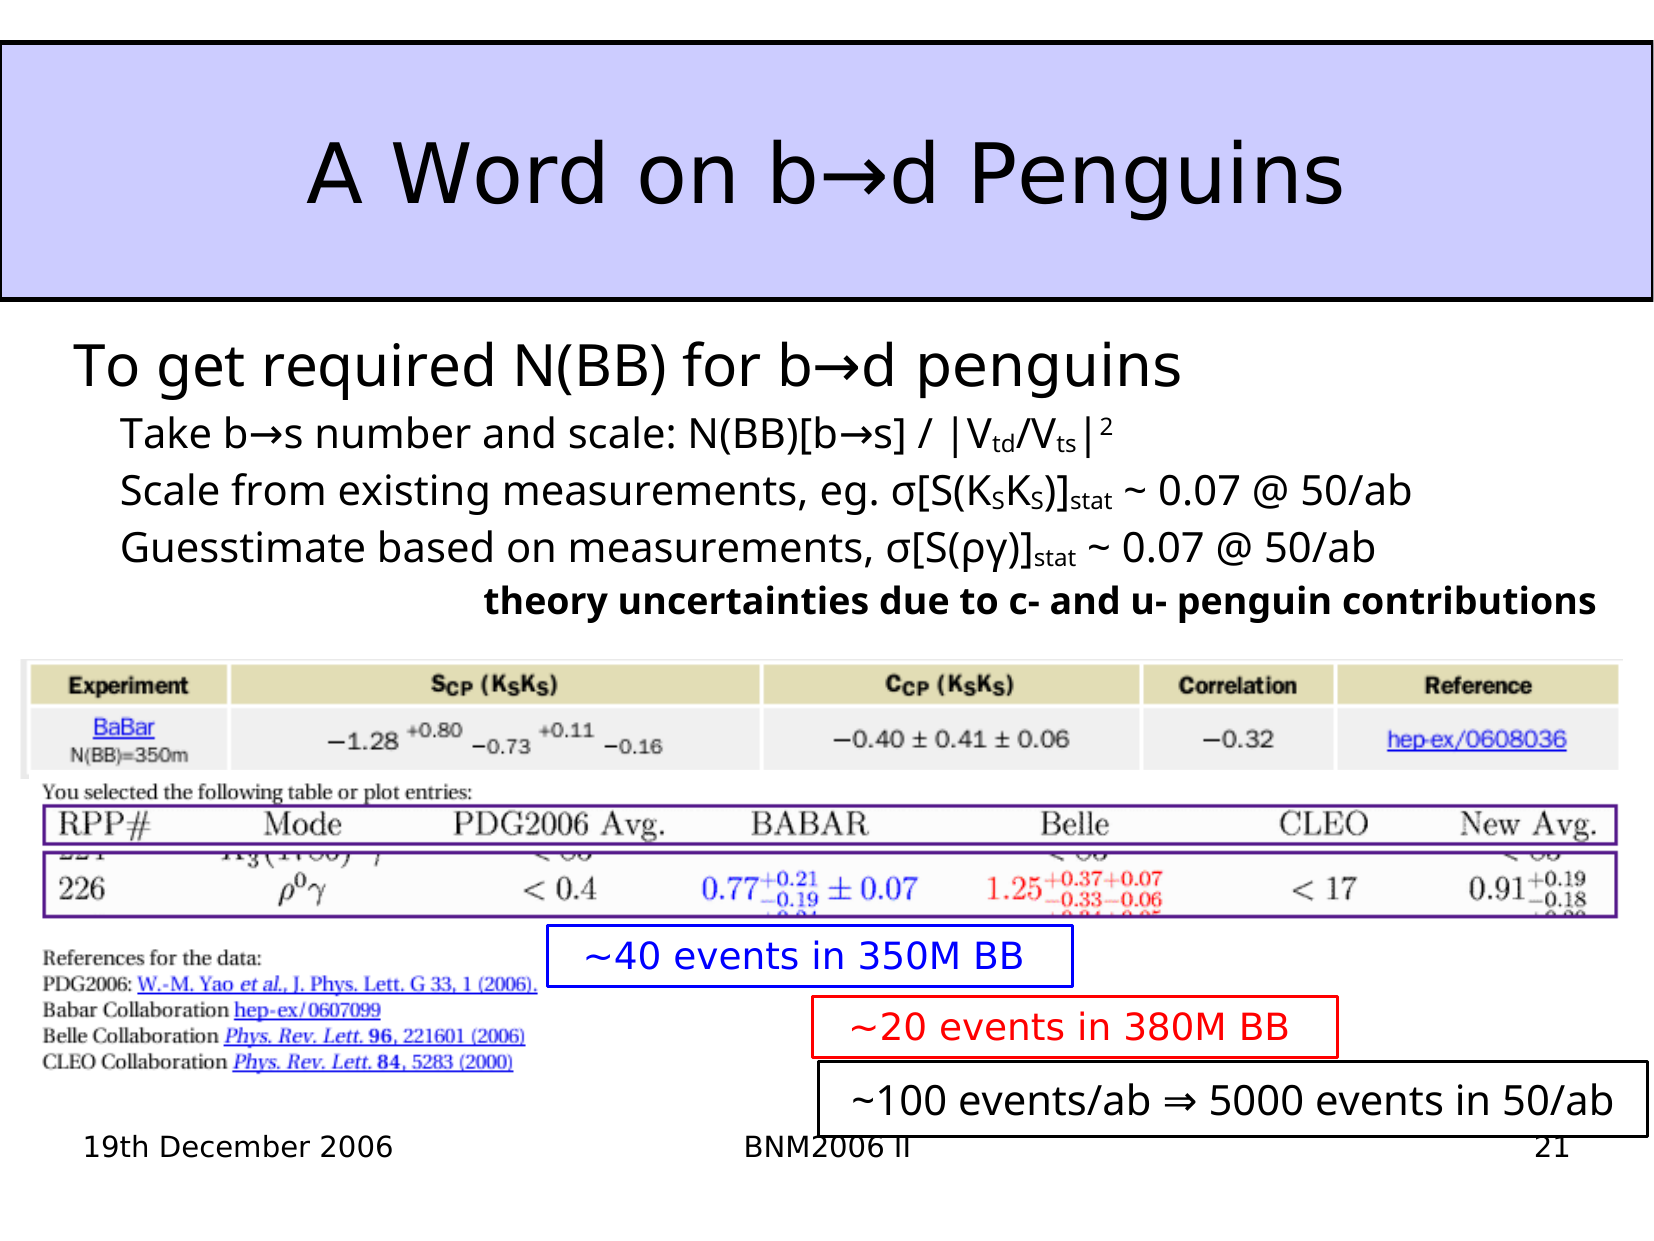

# A Word on b→d Penguins
To get required N(BB) for b→d penguins
 Take b→s number and scale: N(BB)[b→s] / |Vtd/Vts|2
 Scale from existing measurements, eg. σ[S(KSKS)]stat ~ 0.07 @ 50/ab
 Guesstimate based on measurements, σ[S(ργ)]stat ~ 0.07 @ 50/ab
theory uncertainties due to c- and u- penguin contributions
~40 events in 350M BB
~20 events in 380M BB
~100 events/ab ⇒ 5000 events in 50/ab
19th December 2006
BNM2006 II
21